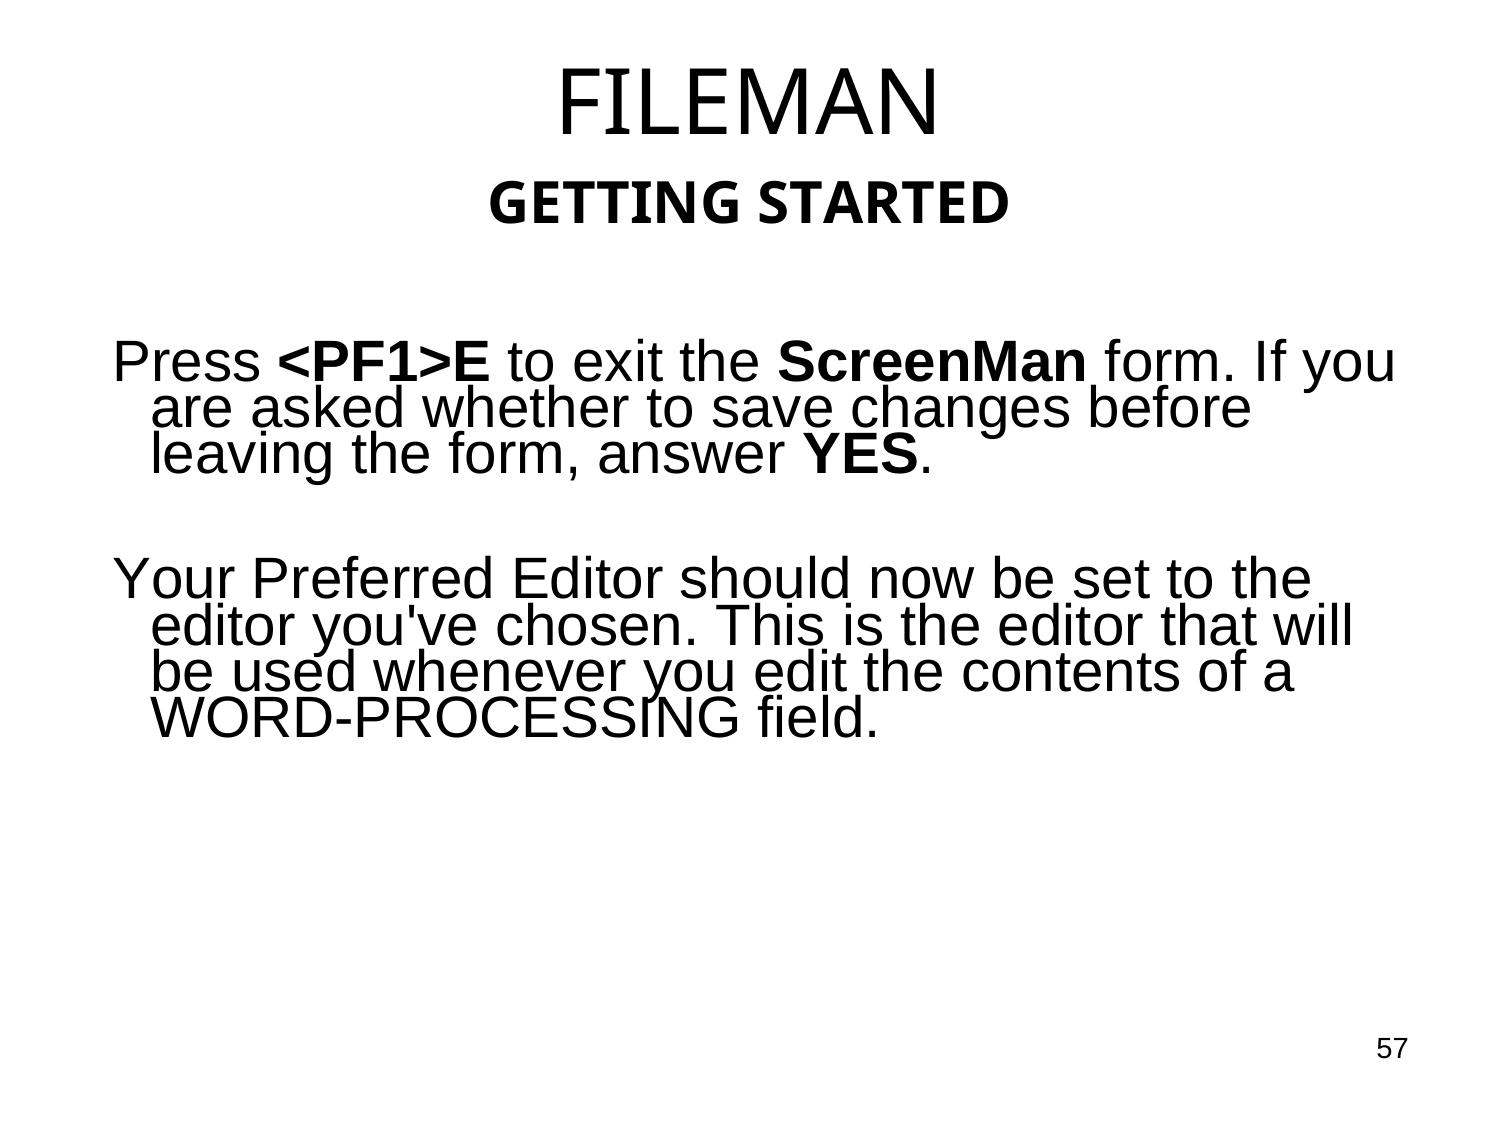

# FILEMAN GETTING STARTED
Press <PF1>E to exit the ScreenMan form. If you are asked whether to save changes before leaving the form, answer YES.
Your Preferred Editor should now be set to the editor you've chosen. This is the editor that will be used whenever you edit the contents of a WORD-PROCESSING field.
57